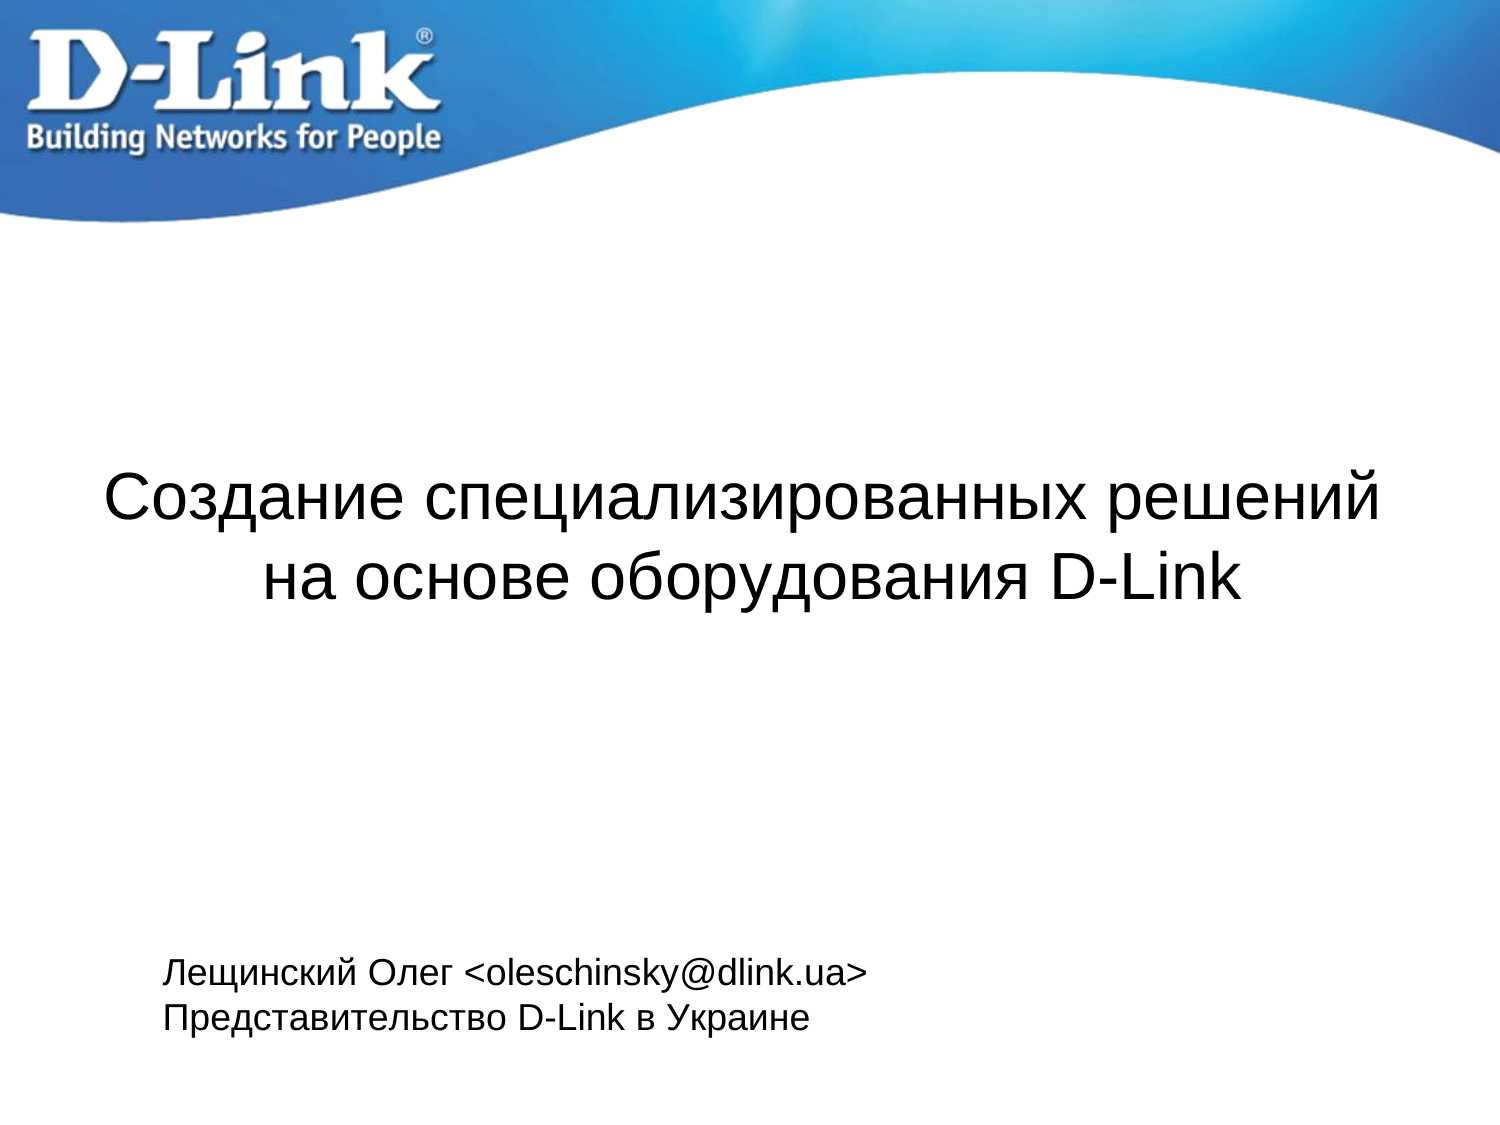

Создание специализированных решений
 на основе оборудования D-Link
Лещинский Олег <oleschinsky@dlink.ua>
Представительство D-Link в Украине